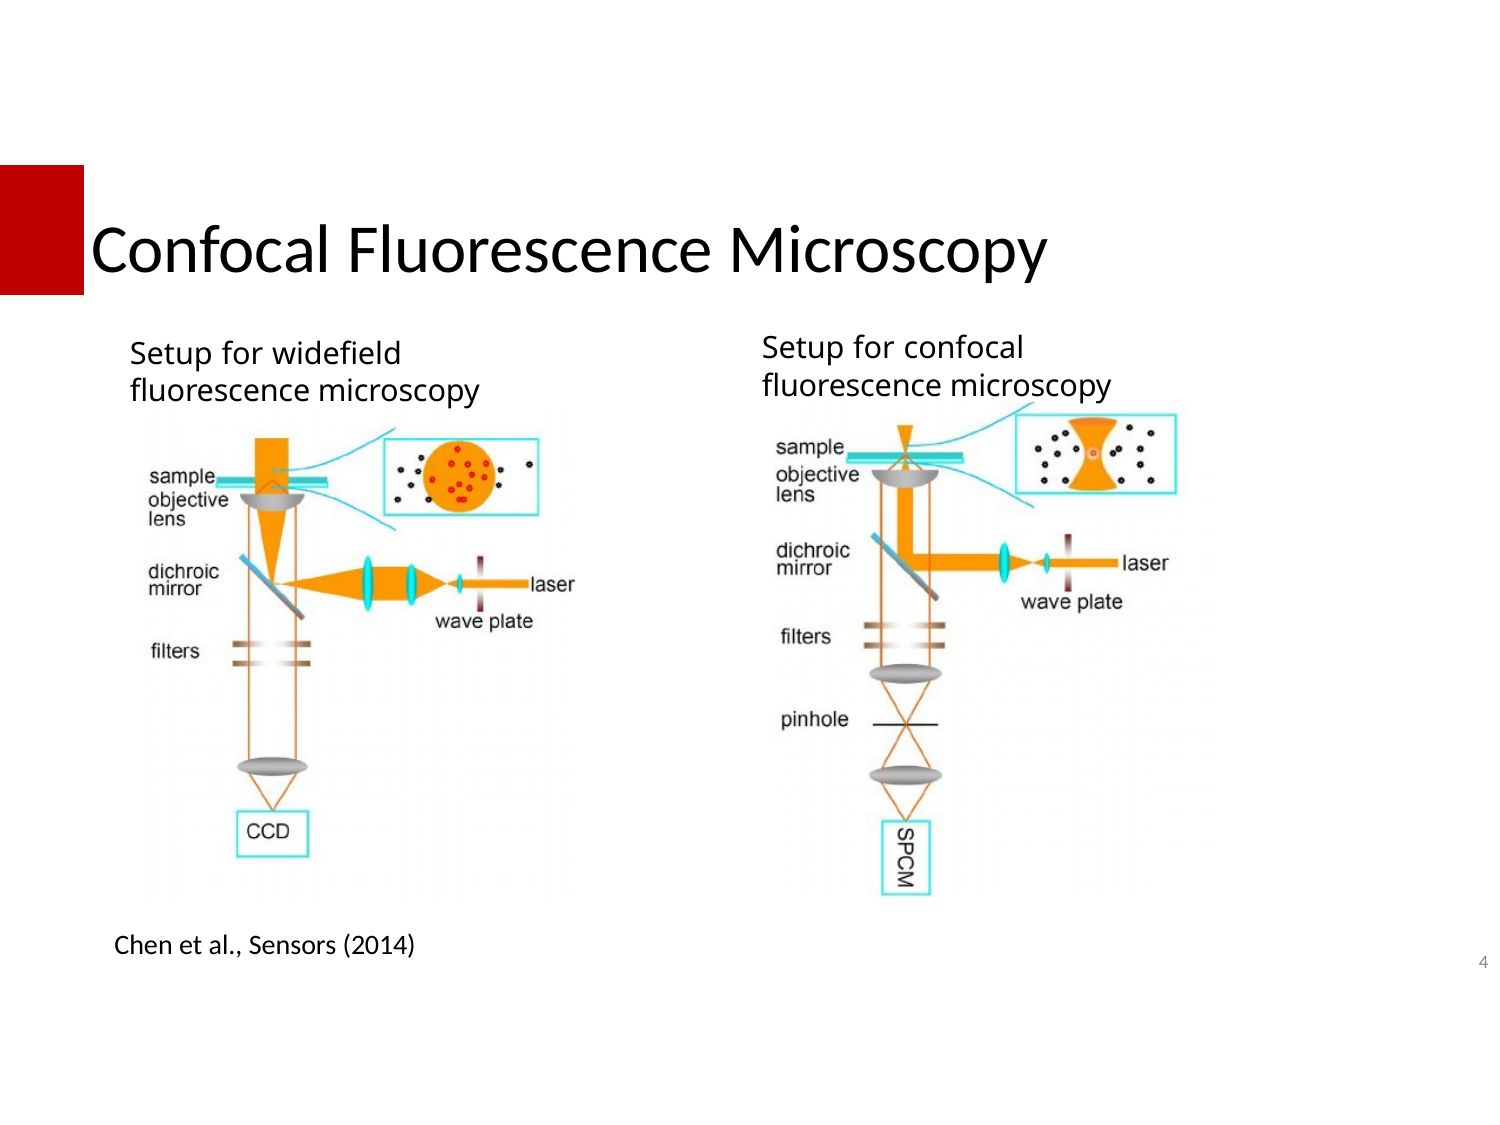

# Confocal Fluorescence Microscopy
Setup for confocal fluorescence microscopy
Setup for widefield fluorescence microscopy
Chen et al., Sensors (2014)
4